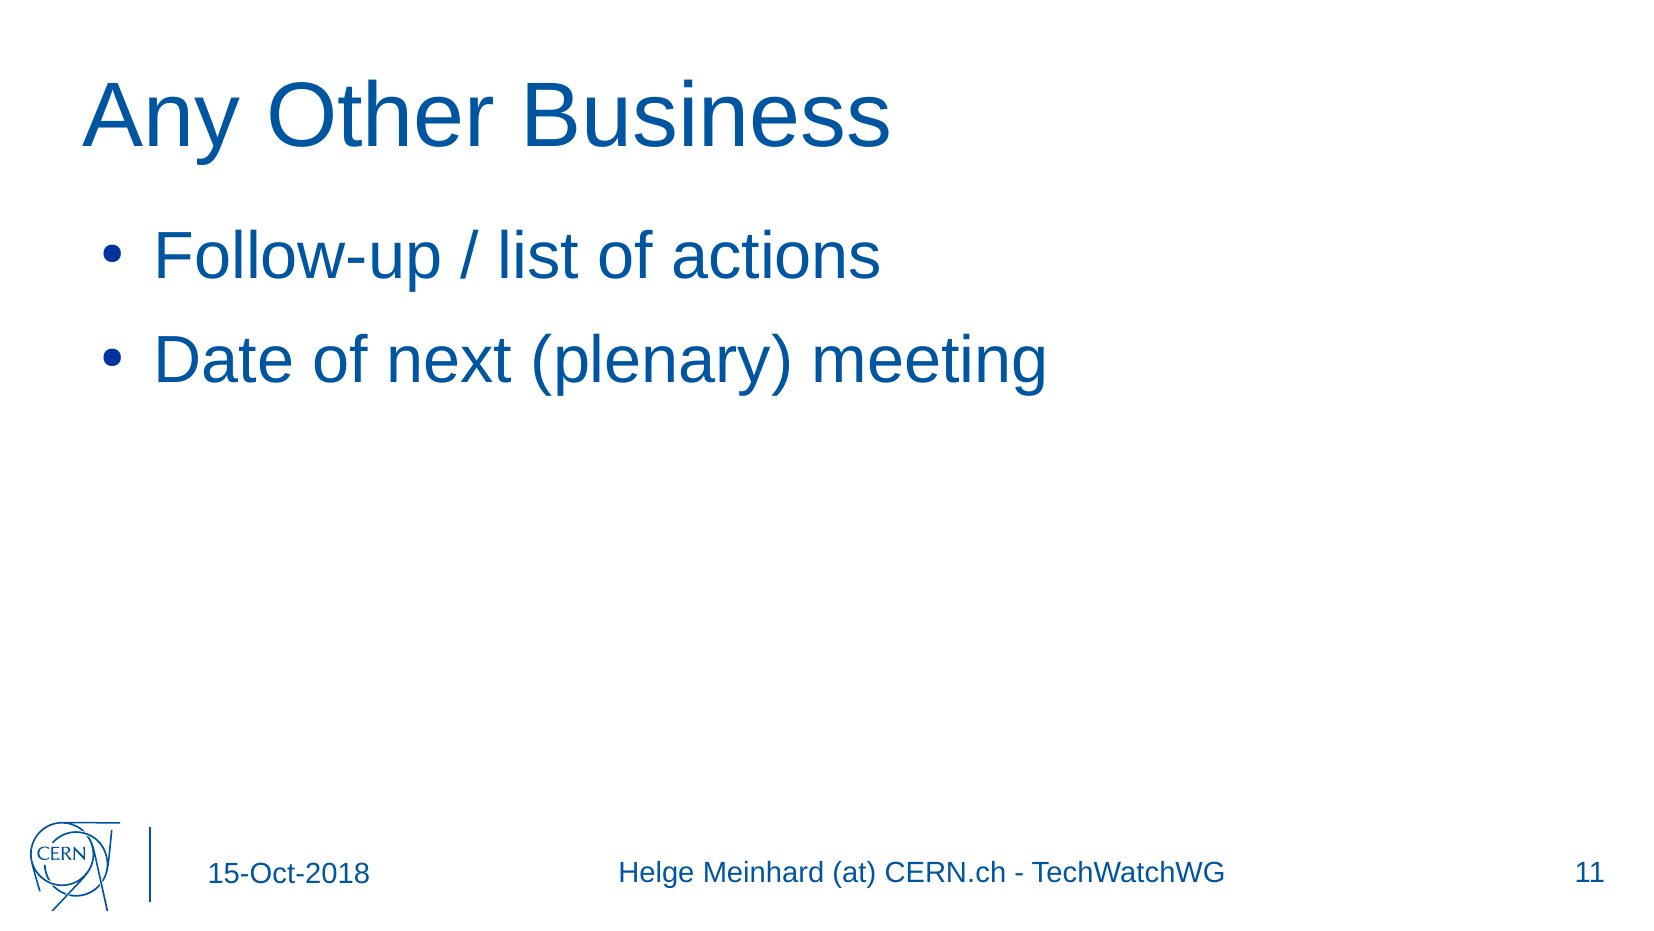

# Any Other Business
Follow-up / list of actions
Date of next (plenary) meeting
Helge Meinhard (at) CERN.ch - TechWatchWG
11
15-Oct-2018